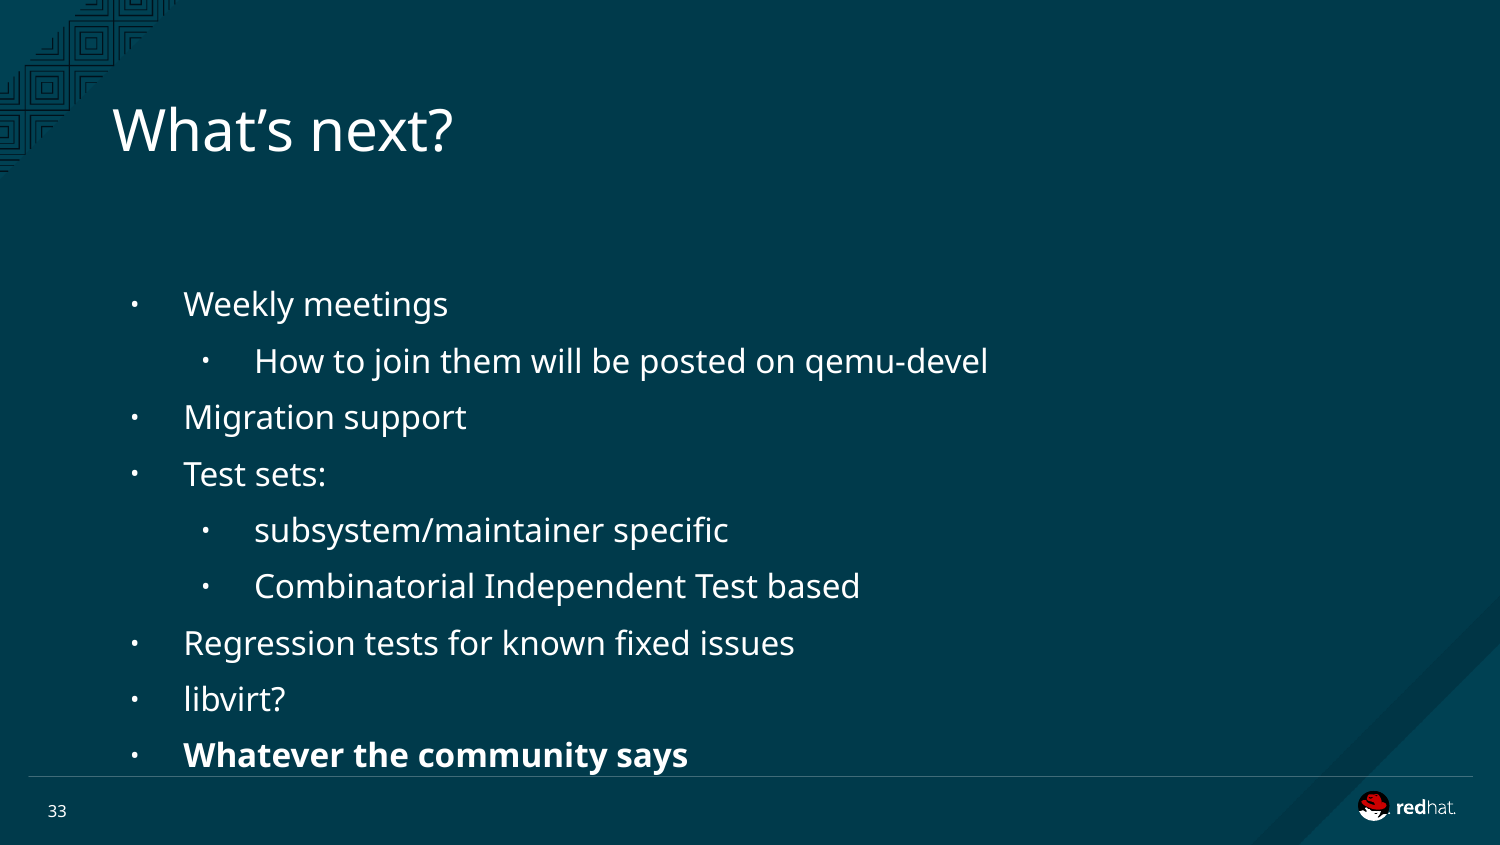

# What’s next?
Weekly meetings
How to join them will be posted on qemu-devel
Migration support
Test sets:
subsystem/maintainer specific
Combinatorial Independent Test based
Regression tests for known fixed issues
libvirt?
Whatever the community says
33